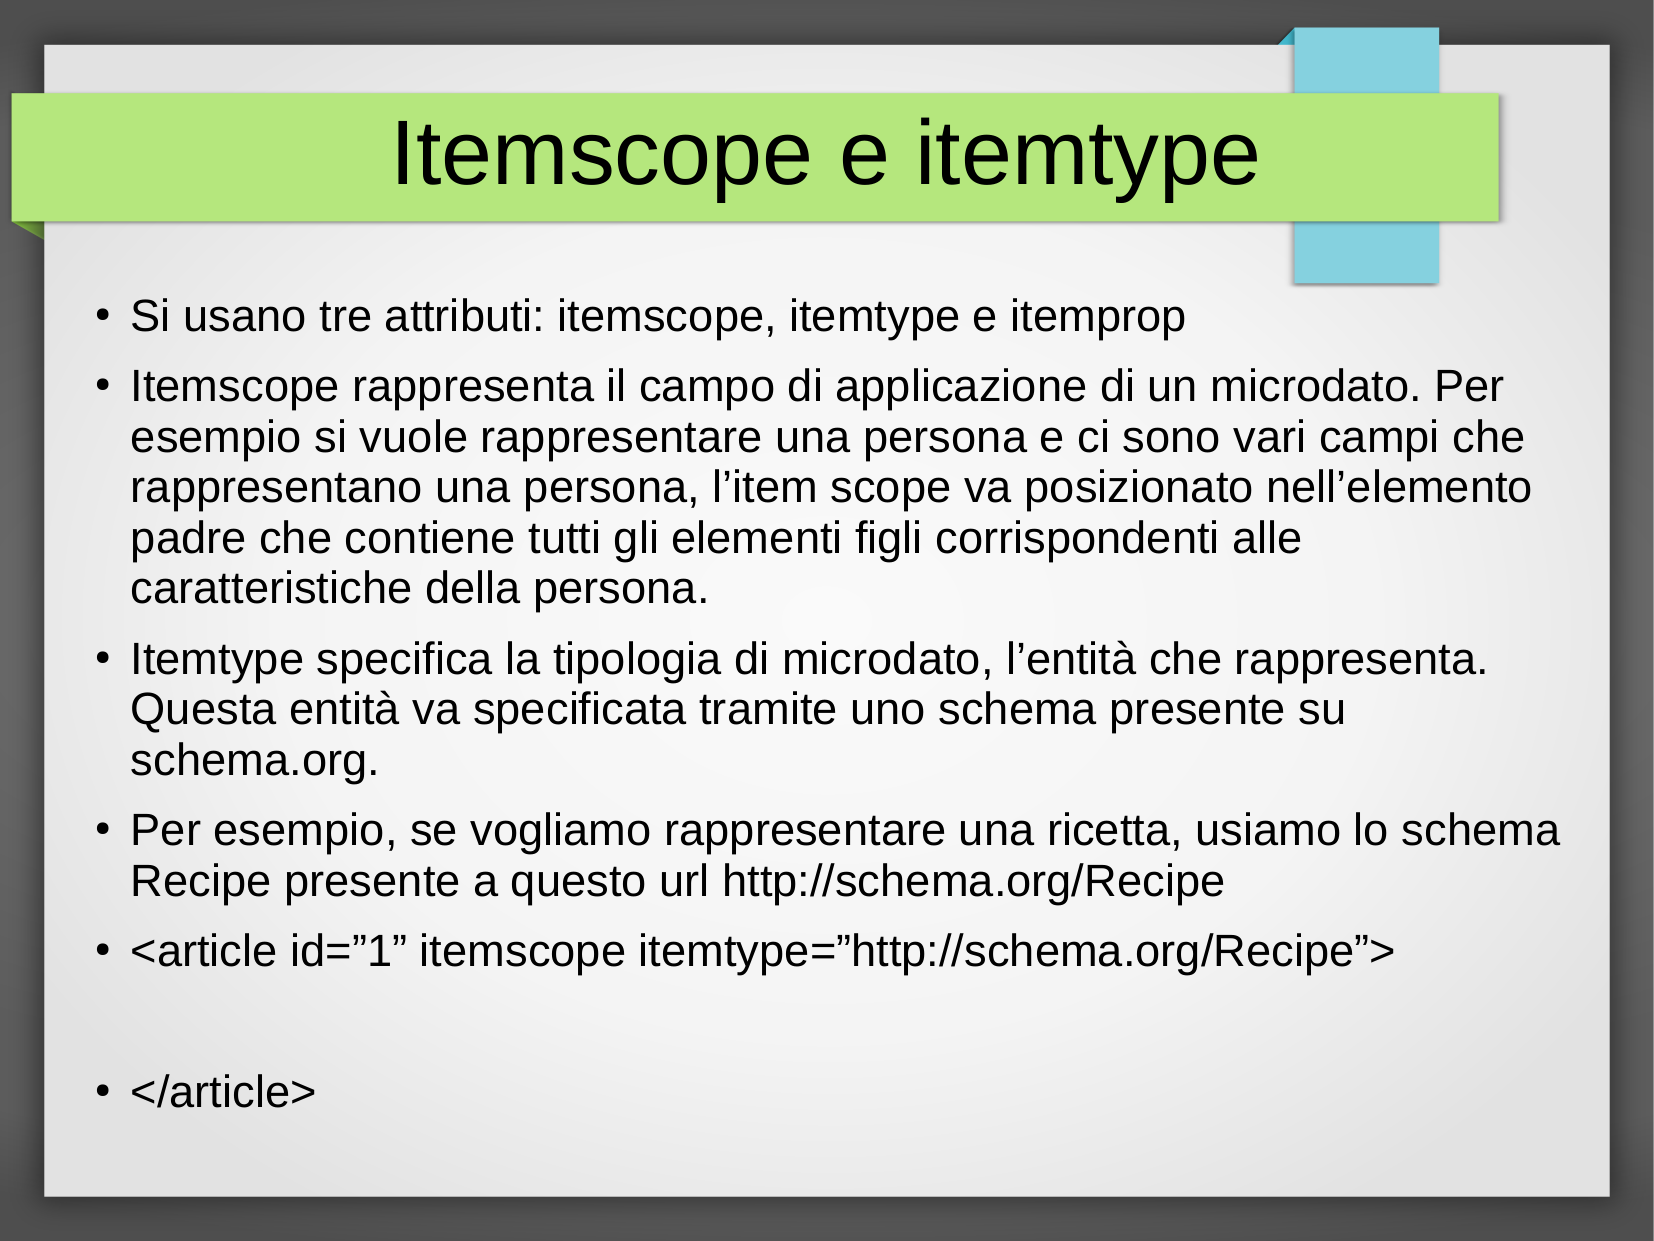

# Itemscope e itemtype
Si usano tre attributi: itemscope, itemtype e itemprop
Itemscope rappresenta il campo di applicazione di un microdato. Per esempio si vuole rappresentare una persona e ci sono vari campi che rappresentano una persona, l’item scope va posizionato nell’elemento padre che contiene tutti gli elementi figli corrispondenti alle caratteristiche della persona.
Itemtype specifica la tipologia di microdato, l’entità che rappresenta. Questa entità va specificata tramite uno schema presente su schema.org.
Per esempio, se vogliamo rappresentare una ricetta, usiamo lo schema Recipe presente a questo url http://schema.org/Recipe
<article id=”1” itemscope itemtype=”http://schema.org/Recipe”>
</article>